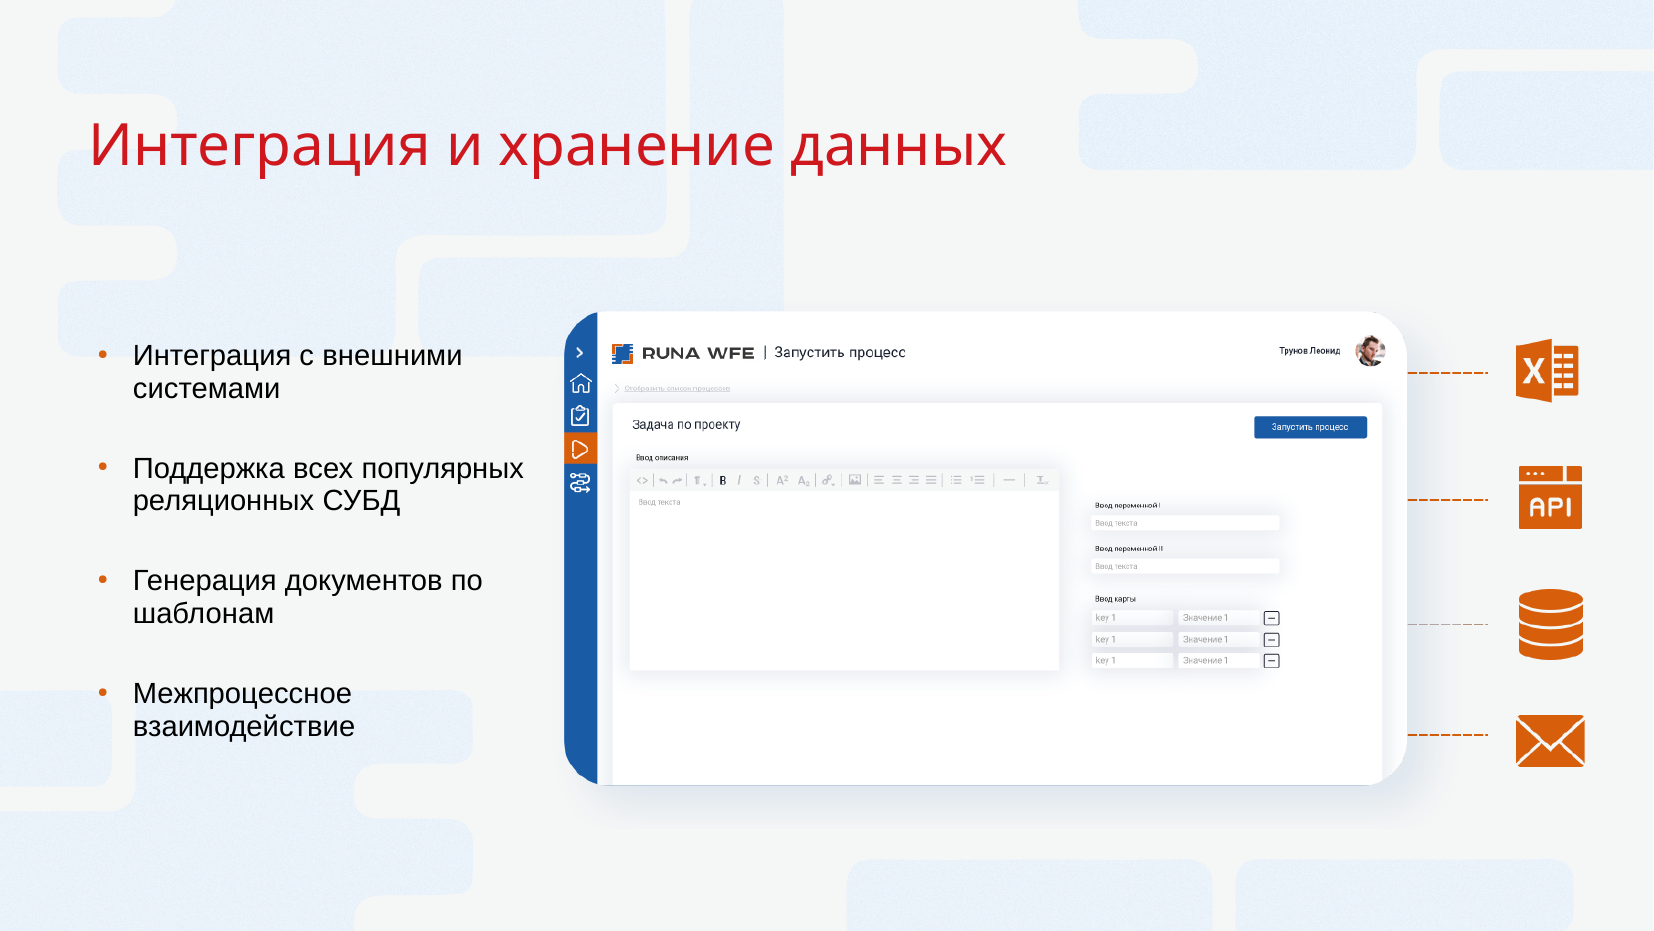

# Интеграция и хранение данных
Интеграция с внешними системами
Поддержка всех популярных реляционных СУБД
Генерация документов по шаблонам
Межпроцессное взаимодействие